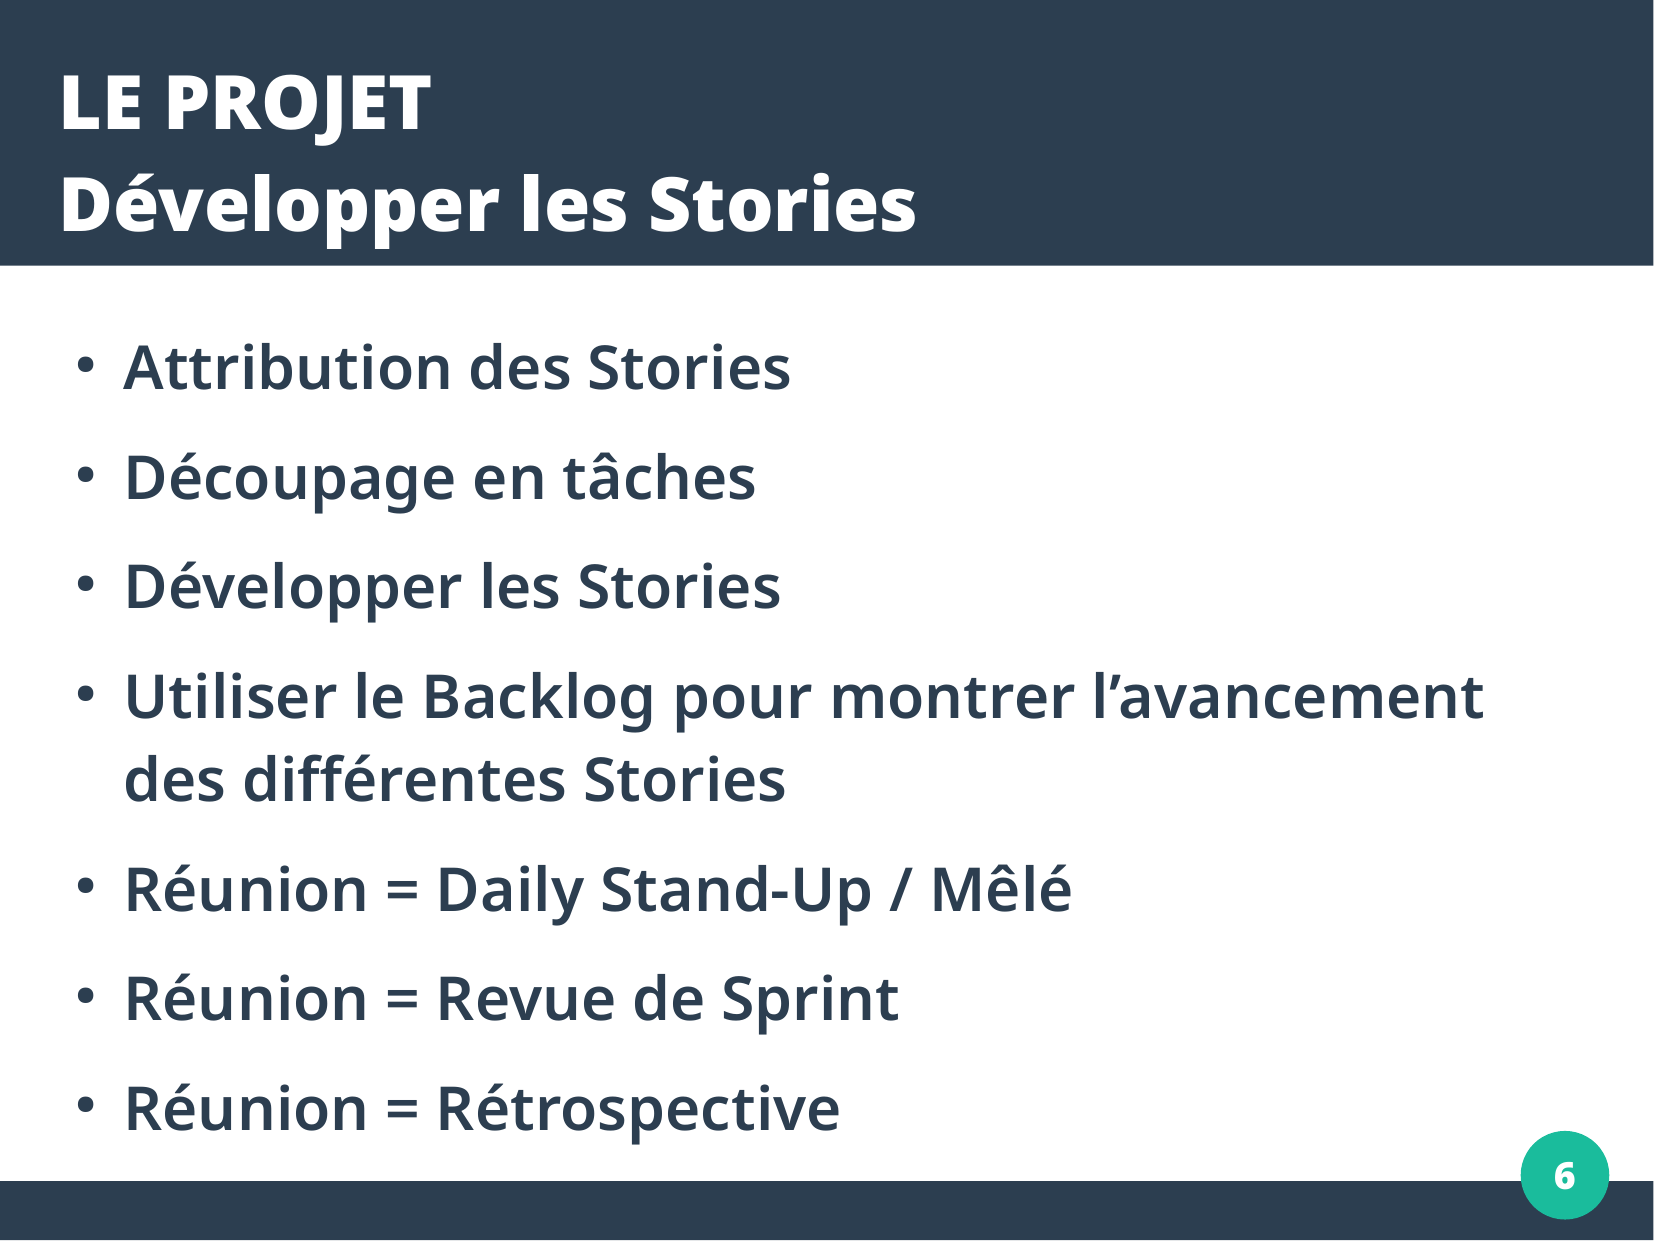

# LE PROJET Développer les Stories
Attribution des Stories
Découpage en tâches
Développer les Stories
Utiliser le Backlog pour montrer l’avancement des différentes Stories
Réunion = Daily Stand-Up / Mêlé
Réunion = Revue de Sprint
Réunion = Rétrospective
6